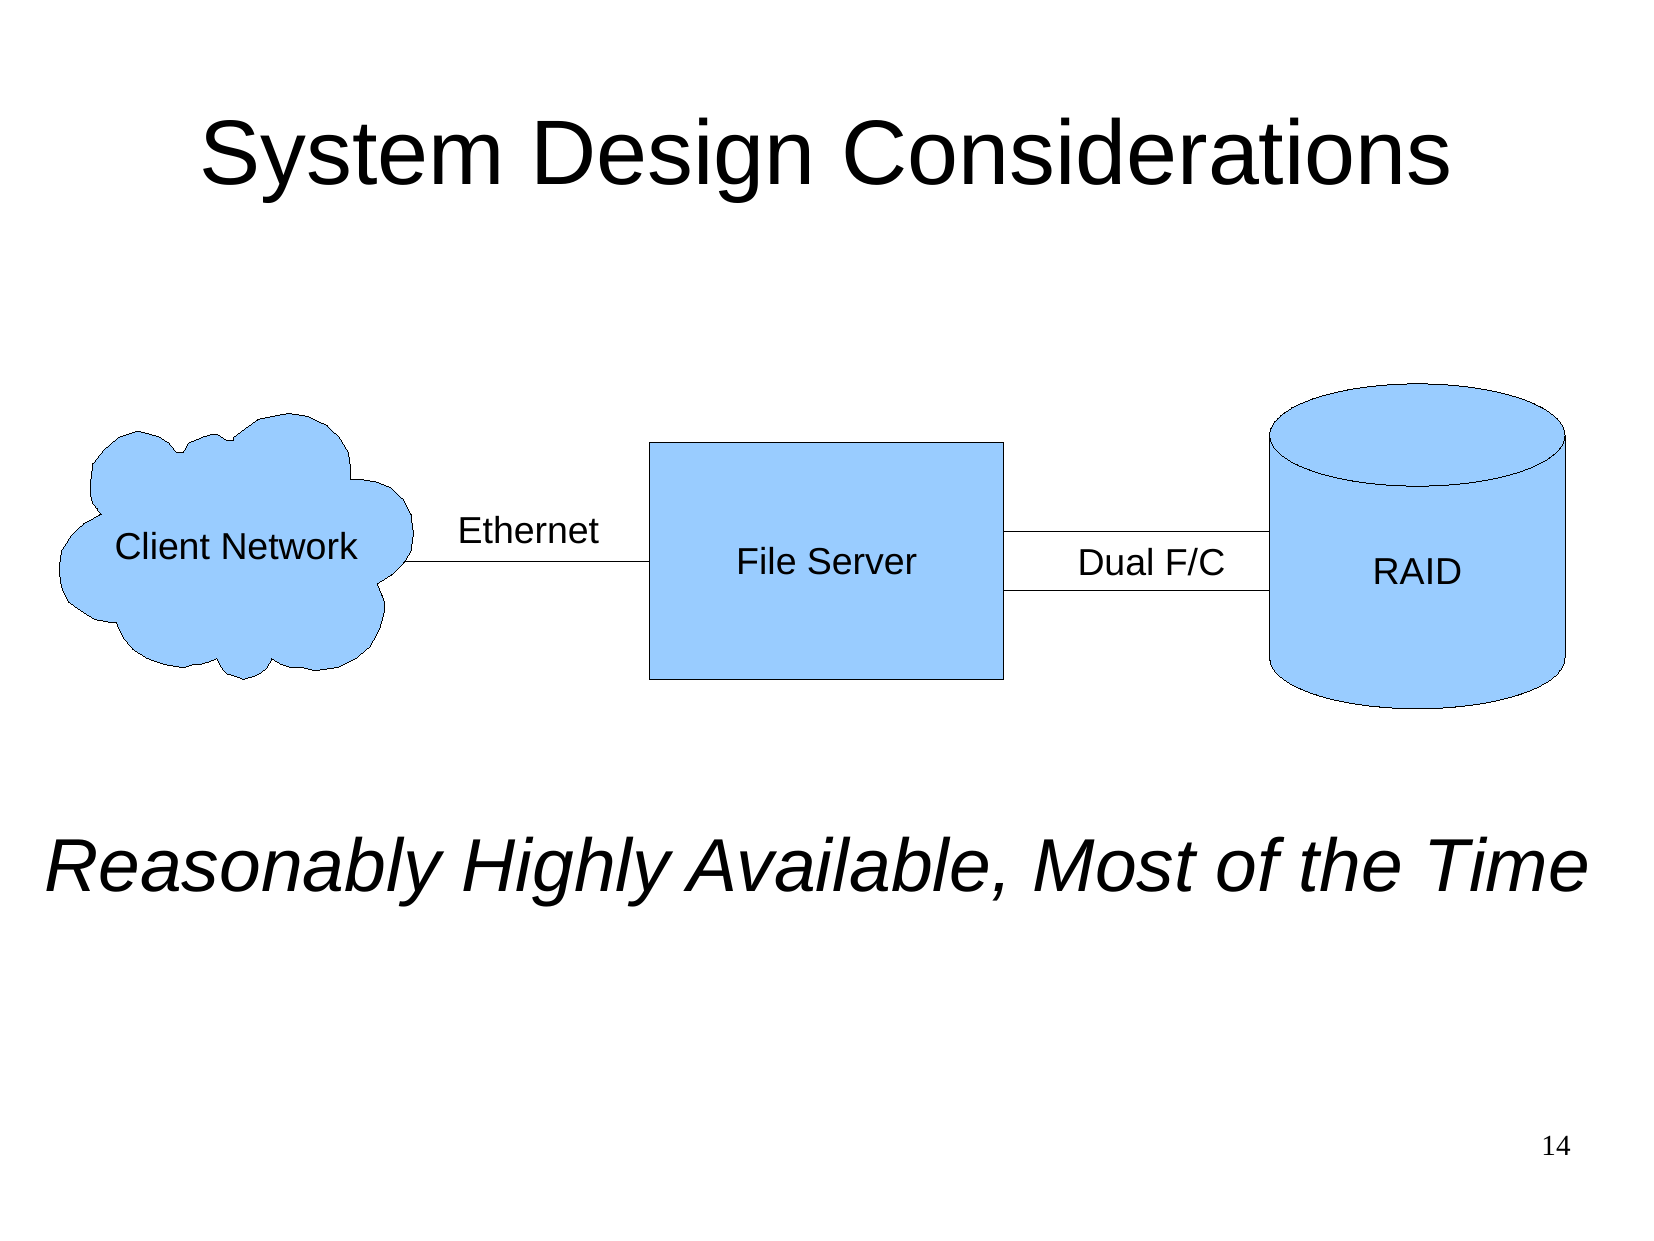

# System Design Considerations
RAID
Client Network
File Server
Ethernet
Dual F/C
Reasonably Highly Available, Most of the Time
14